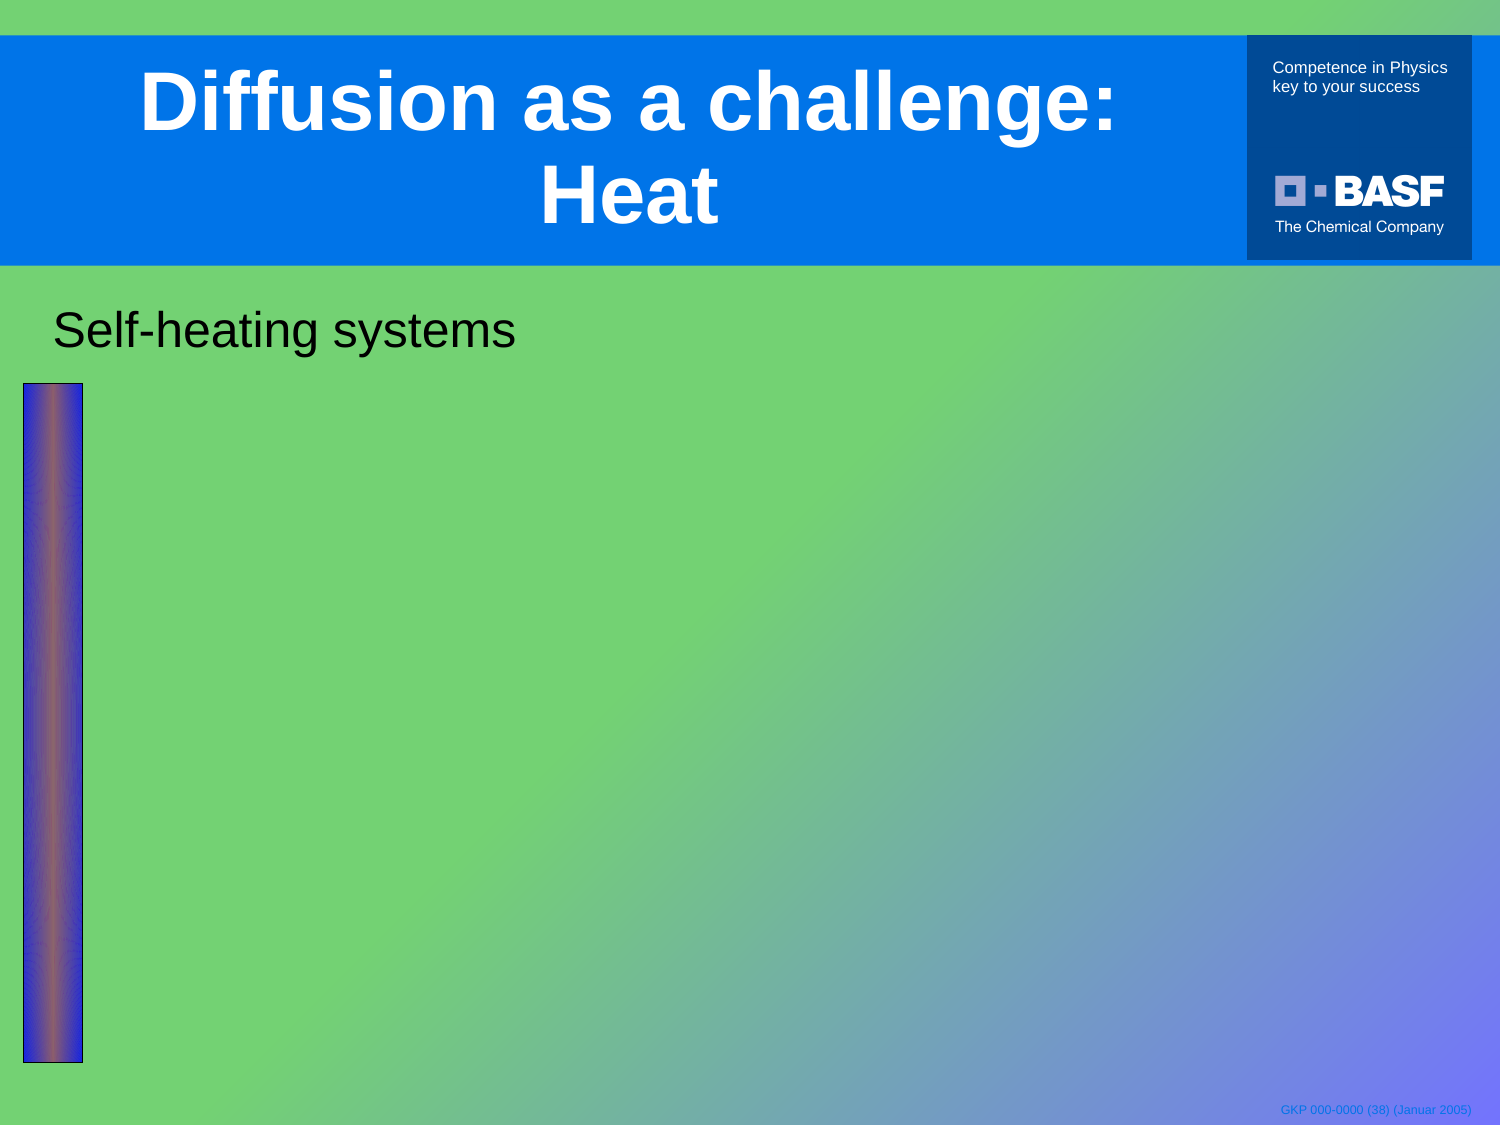

# Diffusion as a challenge: Heat
Self-heating systems